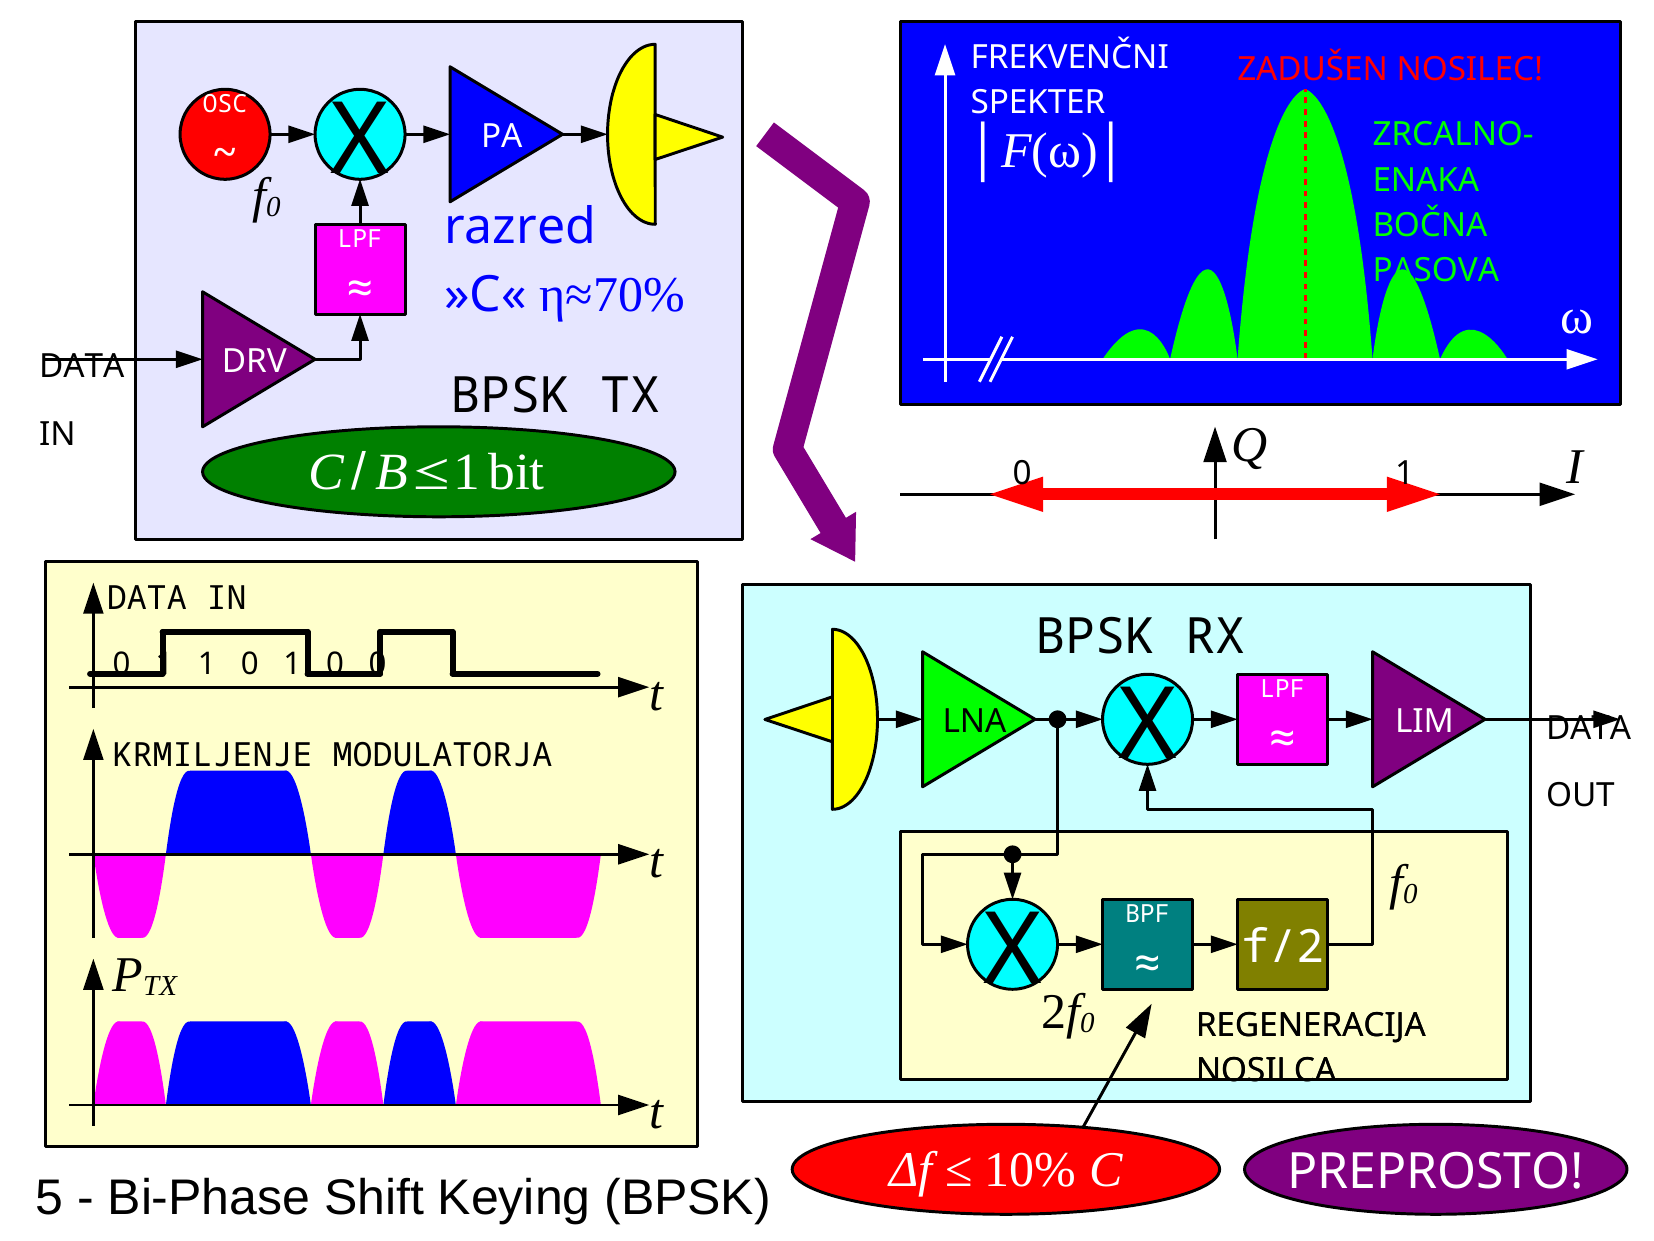

FREKVENČNI
SPEKTER
│F(ω)│
ZADUŠEN NOSILEC!
PA
OSC
~
X
ZRCALNO-
ENAKA BOČNA PASOVA
f0
razred
»C« η≈70%
LPF
≈
ω
DRV
DATA
IN
BPSK TX
Q
I
0
1
DATA IN
BPSK RX
0 1 1 0 1 0 0
LNA
LIM
t
X
LPF
≈
DATA
OUT
KRMILJENJE MODULATORJA
t
f0
X
BPF
≈
f/2
PTX
2f0
REGENERACIJA
NOSILCA
REGENERACIJA
NOSILCA
t
Δf ≤ 10% C
PREPROSTO!
5 - Bi-Phase Shift Keying (BPSK)